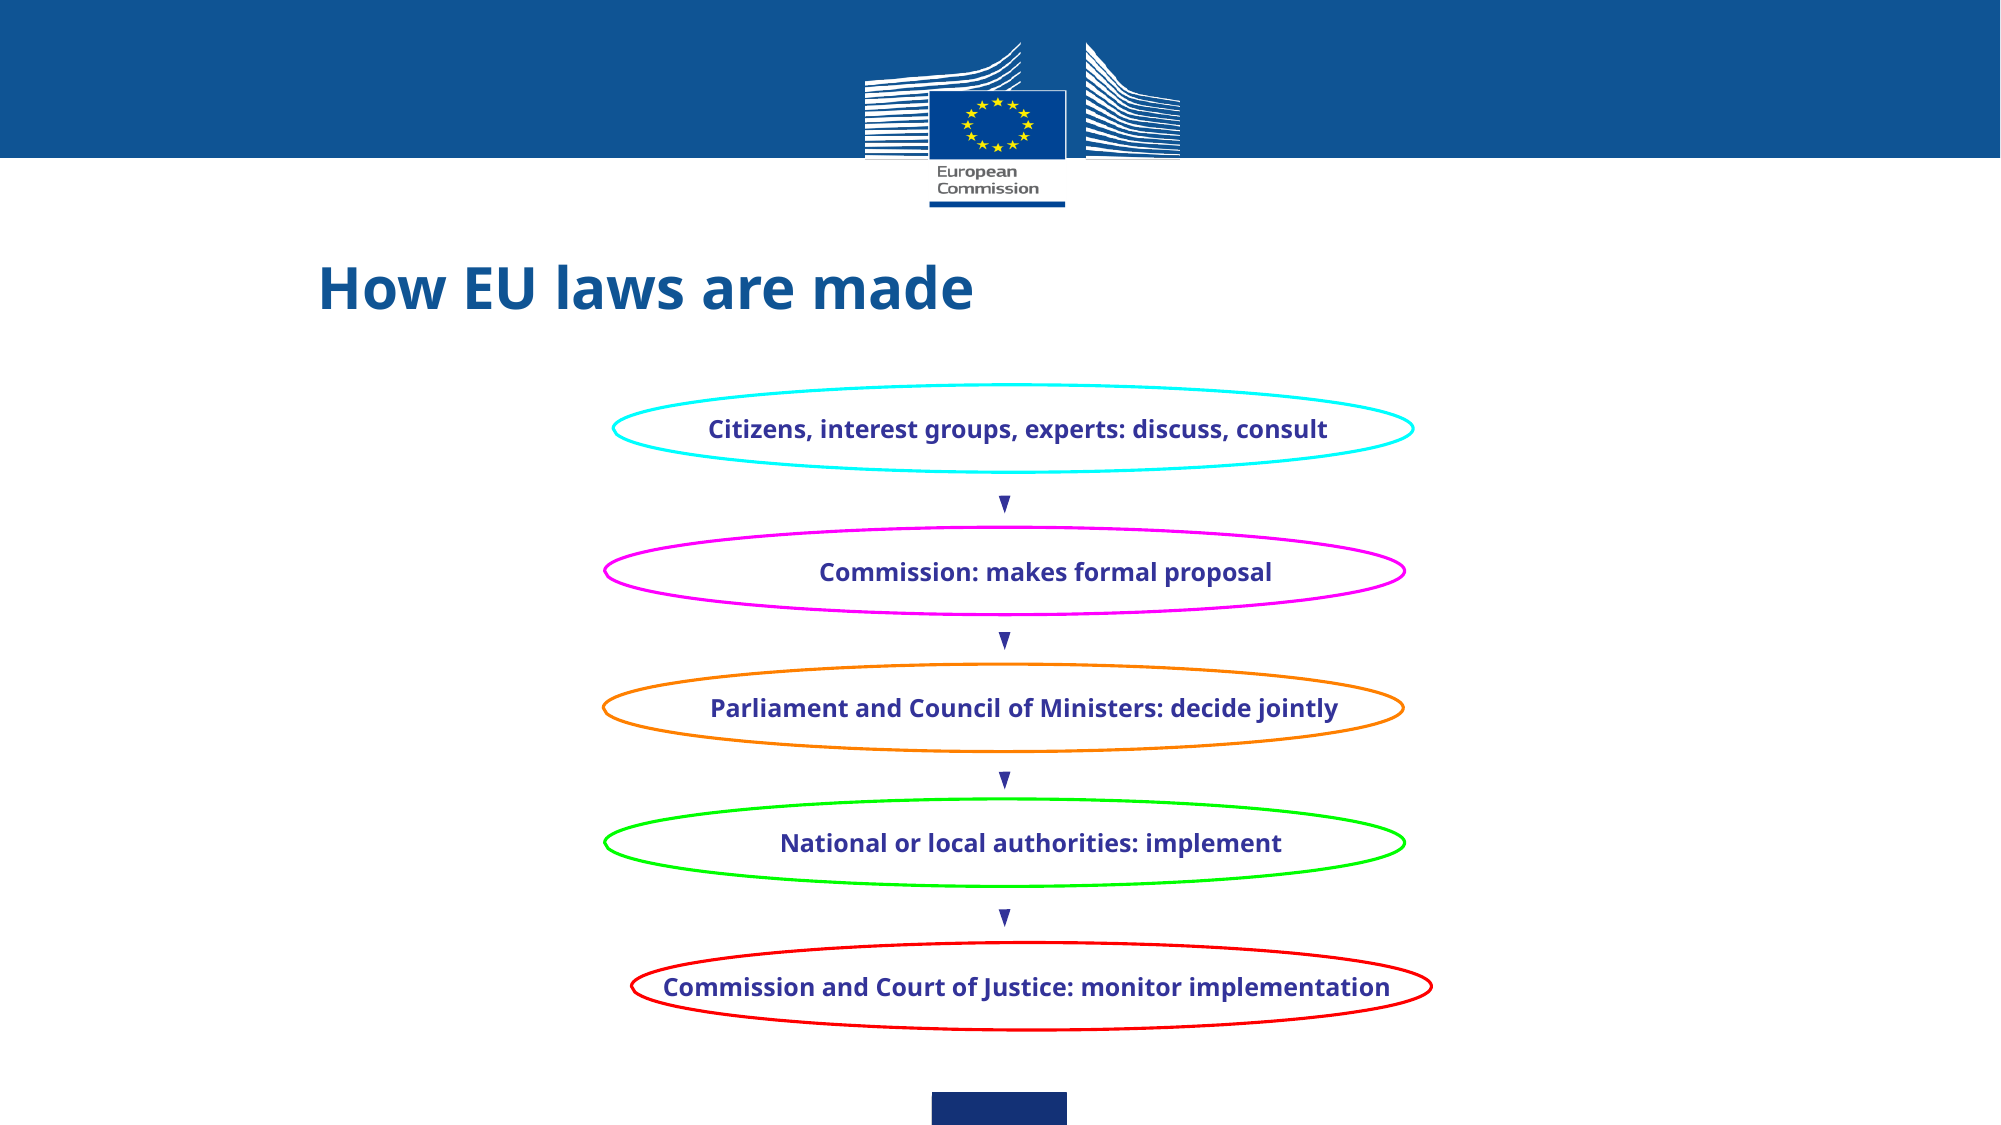

How EU laws are made
Citizens, interest groups, experts: discuss, consult
Commission: makes formal proposal
Parliament and Council of Ministers: decide jointly
National or local authorities: implement
Commission and Court of Justice: monitor implementation